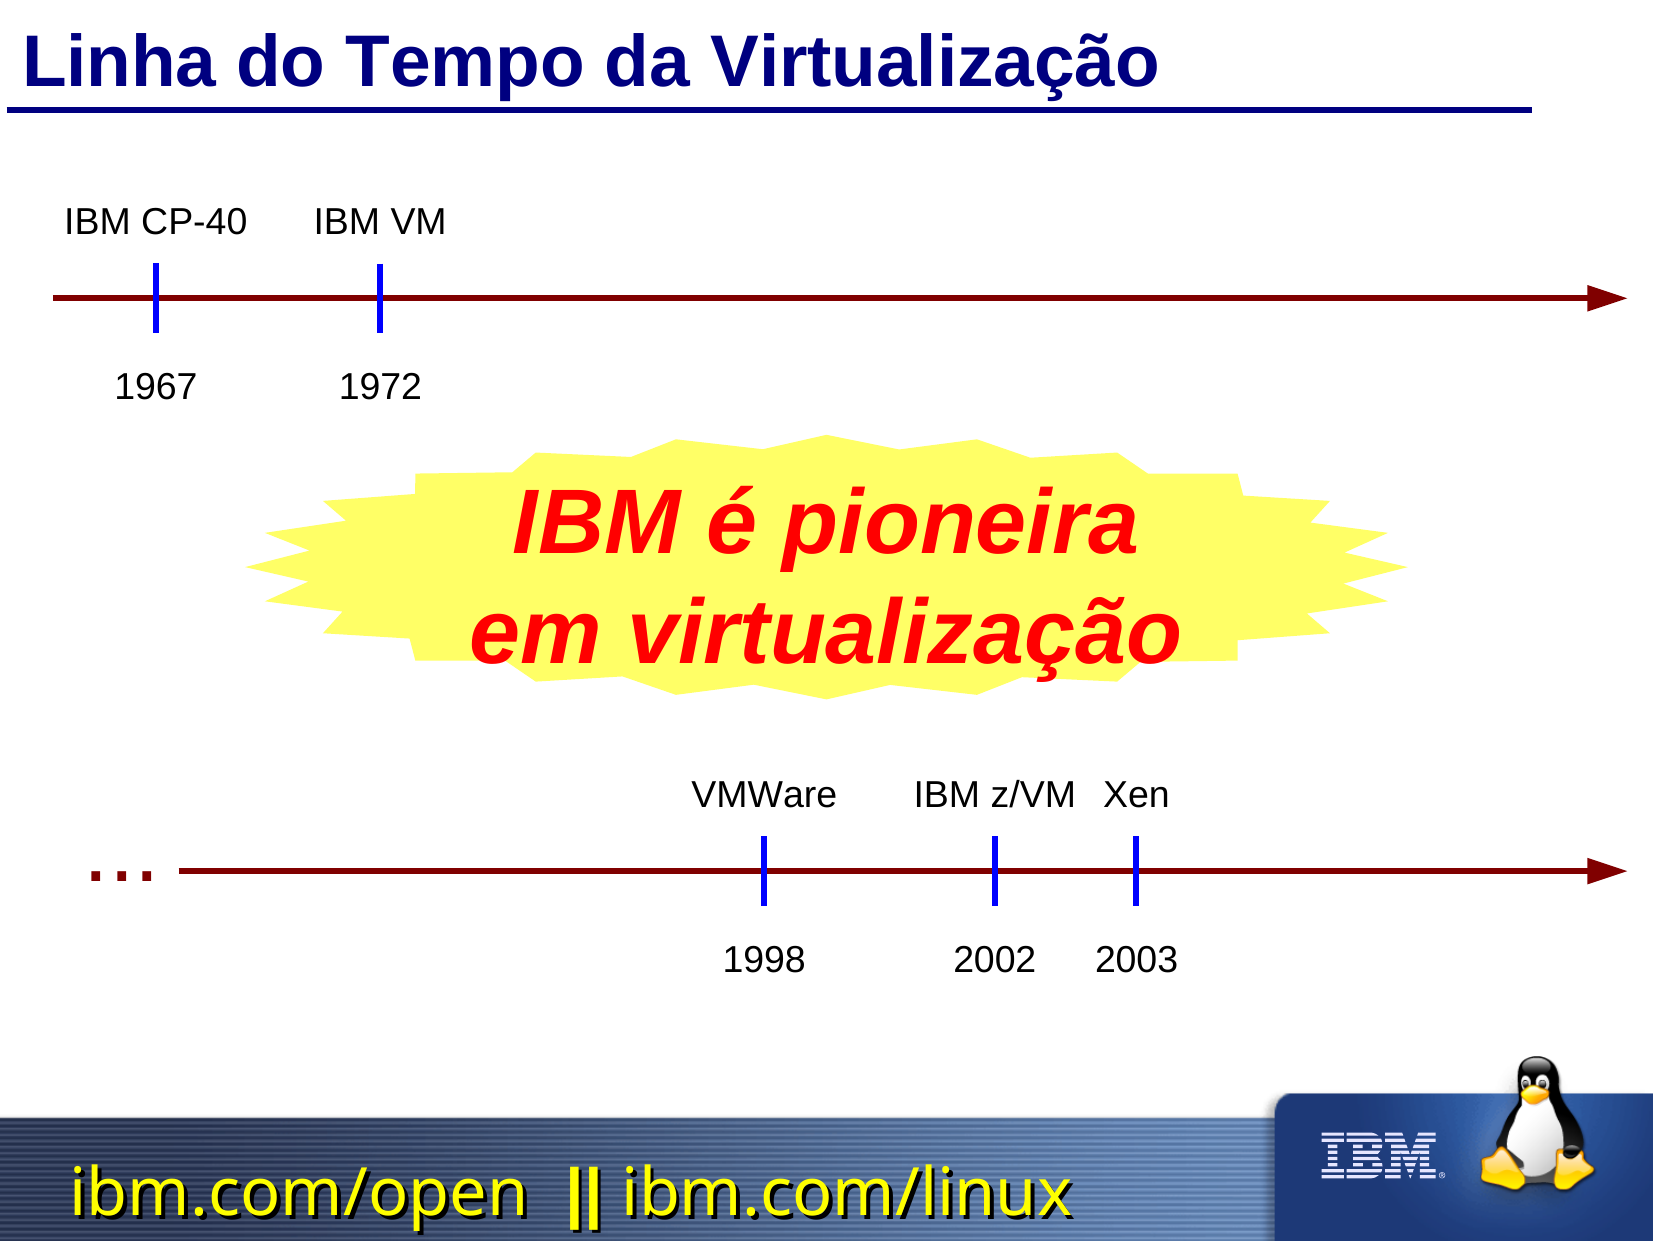

Linha do Tempo da Virtualização
IBM CP-40
IBM VM
1967
1972
IBM é pioneira em virtualização
VMWare
Xen
IBM z/VM
...
1998
2003
2002